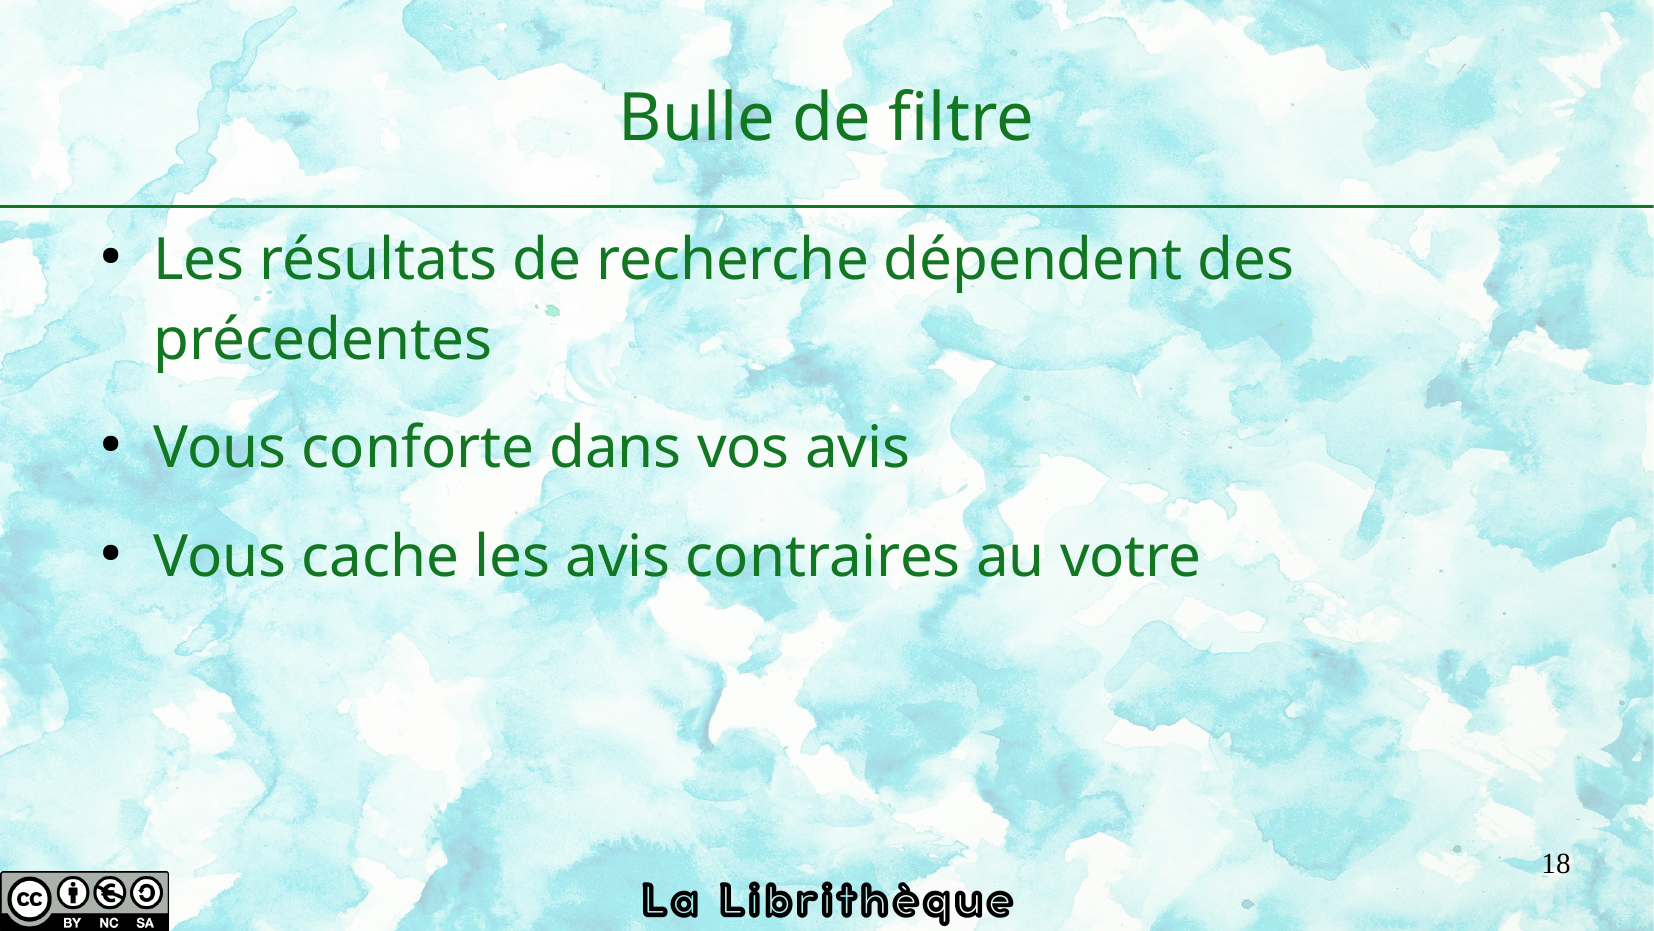

# Bulle de filtre
Les résultats de recherche dépendent des précedentes
Vous conforte dans vos avis
Vous cache les avis contraires au votre
18